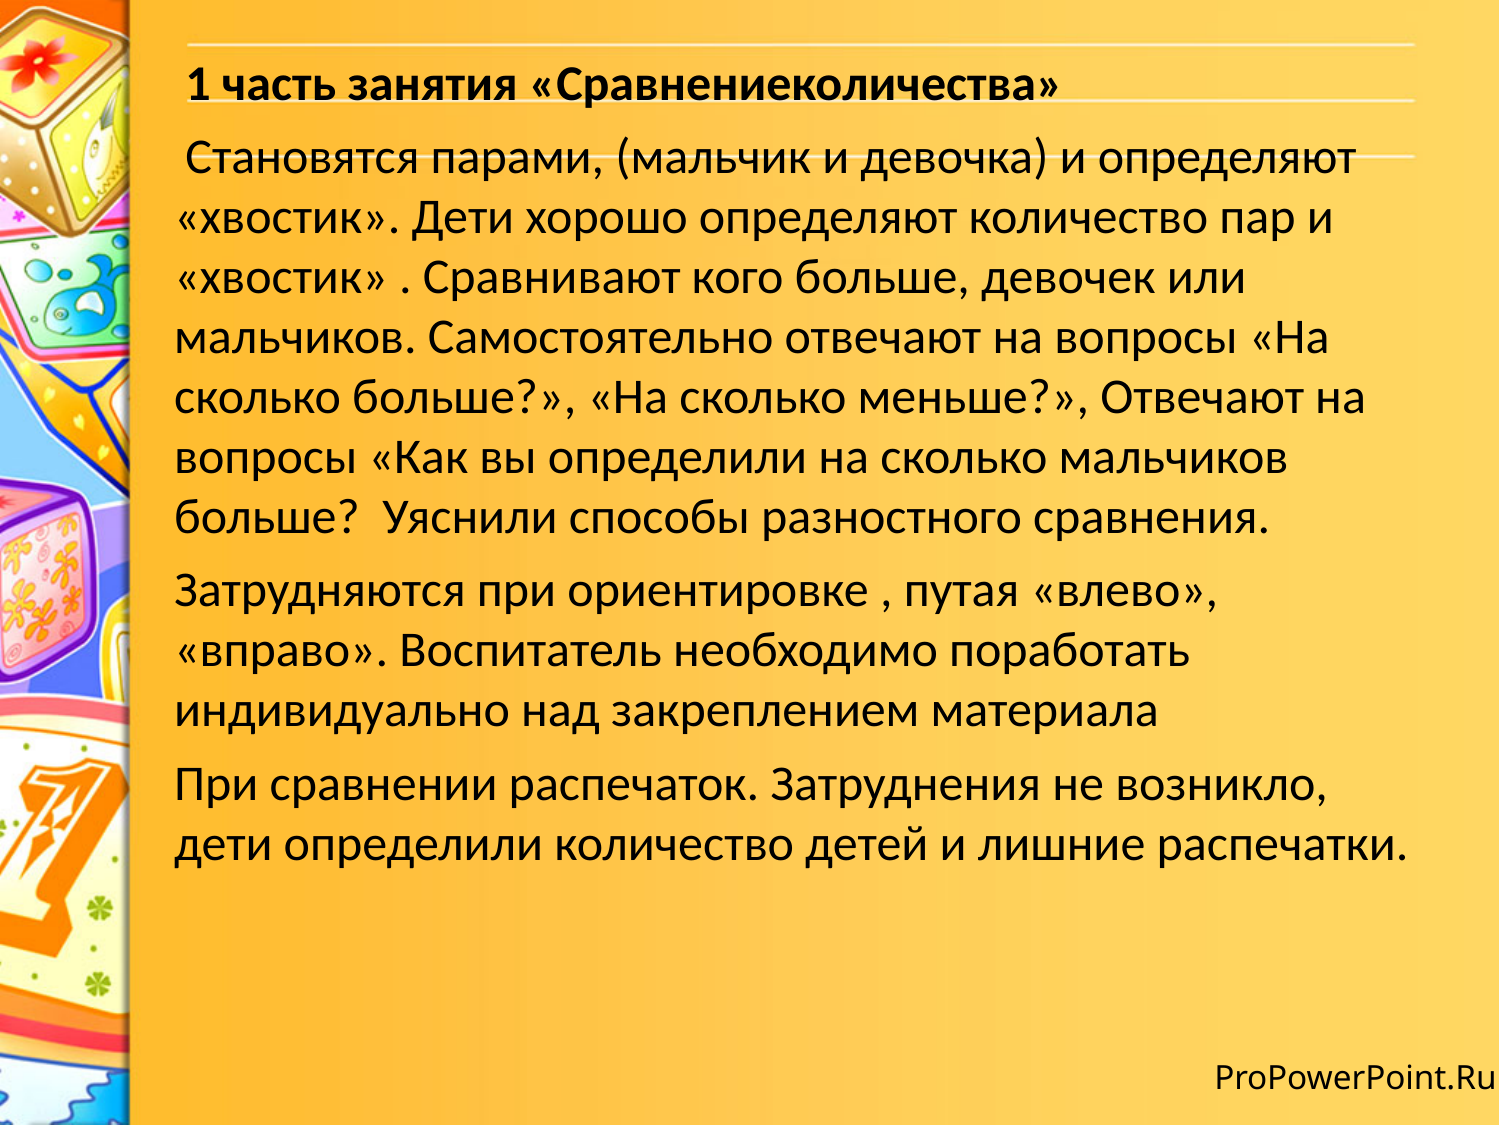

1 часть занятия «Сравнениеколичества»
 Становятся парами, (мальчик и девочка) и определяют «хвостик». Дети хорошо определяют количество пар и «хвостик» . Сравнивают кого больше, девочек или мальчиков. Самостоятельно отвечают на вопросы «На сколько больше?», «На сколько меньше?», Отвечают на вопросы «Как вы определили на сколько мальчиков больше? Уяснили способы разностного сравнения.
Затрудняются при ориентировке , путая «влево», «вправо». Воспитатель необходимо поработать индивидуально над закреплением материала
При сравнении распечаток. Затруднения не возникло, дети определили количество детей и лишние распечатки.
#